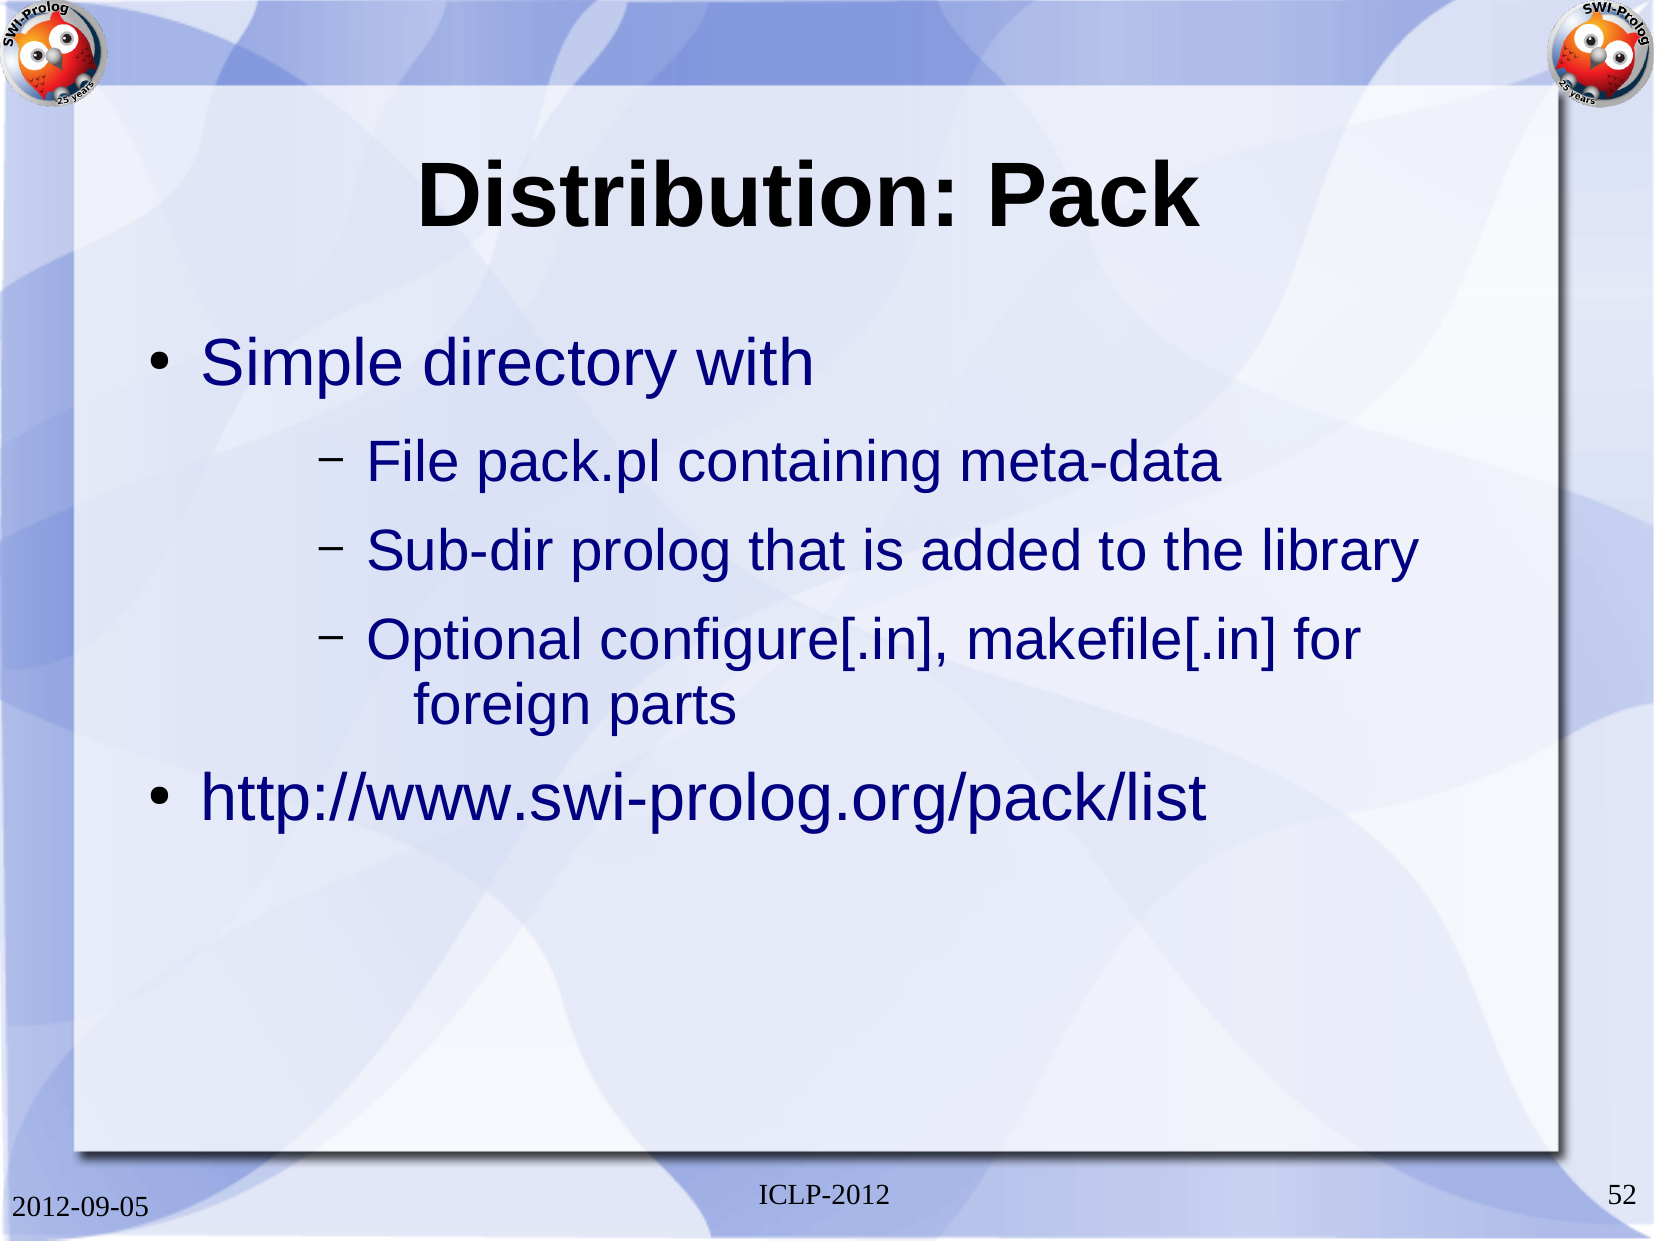

# Distribution: Pack
Simple directory with
File pack.pl containing meta-data
Sub-dir prolog that is added to the library
Optional configure[.in], makefile[.in] for foreign parts
http://www.swi-prolog.org/pack/list
ICLP-2012
52
2012-09-05